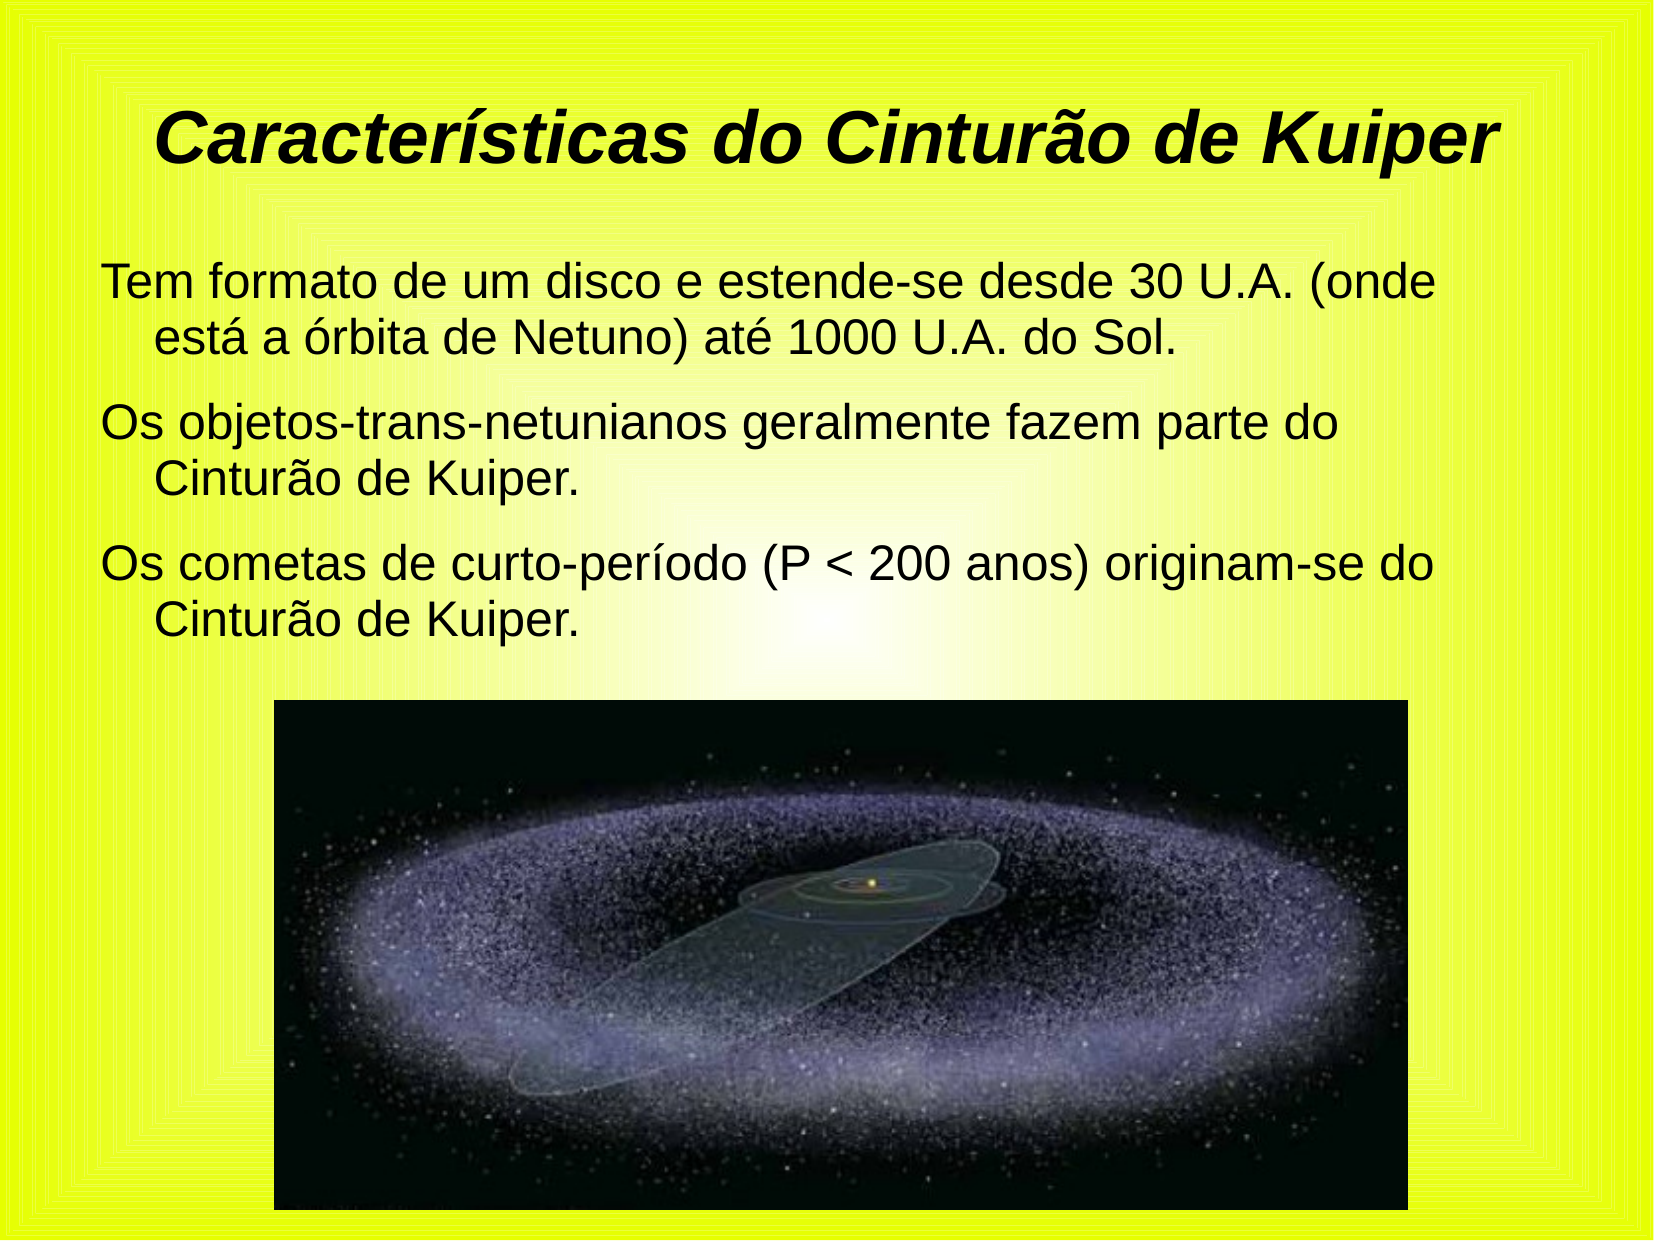

# Características do Cinturão de Kuiper
Tem formato de um disco e estende-se desde 30 U.A. (onde está a órbita de Netuno) até 1000 U.A. do Sol.
Os objetos-trans-netunianos geralmente fazem parte do Cinturão de Kuiper.
Os cometas de curto-período (P < 200 anos) originam-se do Cinturão de Kuiper.